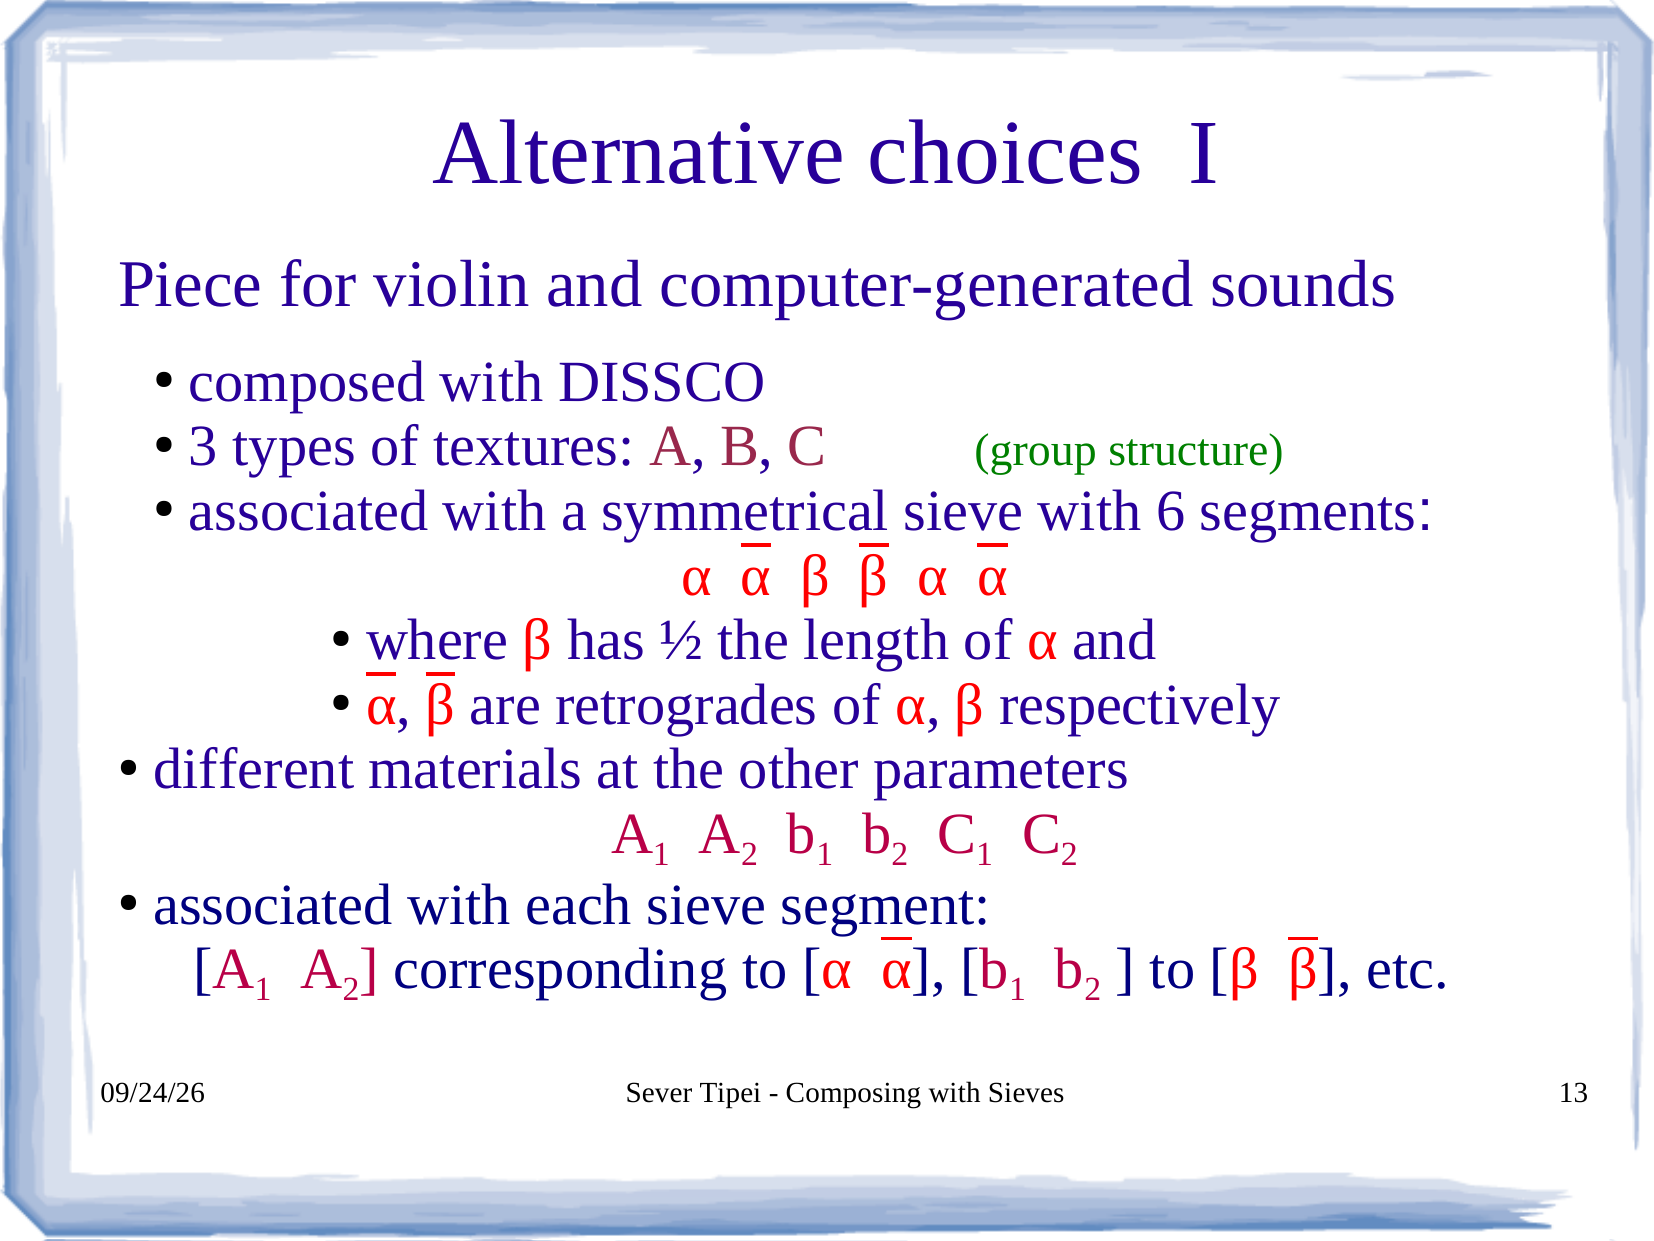

# Alternative choices I
Piece for violin and computer-generated sounds
composed with DISSCO
3 types of textures: A, B, C 		(group structure)
associated with a symmetrical sieve with 6 segments:
α α β β α α
where β has ½ the length of α and
α, β are retrogrades of α, β respectively
different materials at the other parameters
A1 A2 b1 b2 C1 C2
associated with each sieve segment:
	[A1 A2] corresponding to [α α], [b1 b2 ] to [β β], etc.
Sever Tipei - Composing with Sieves
13